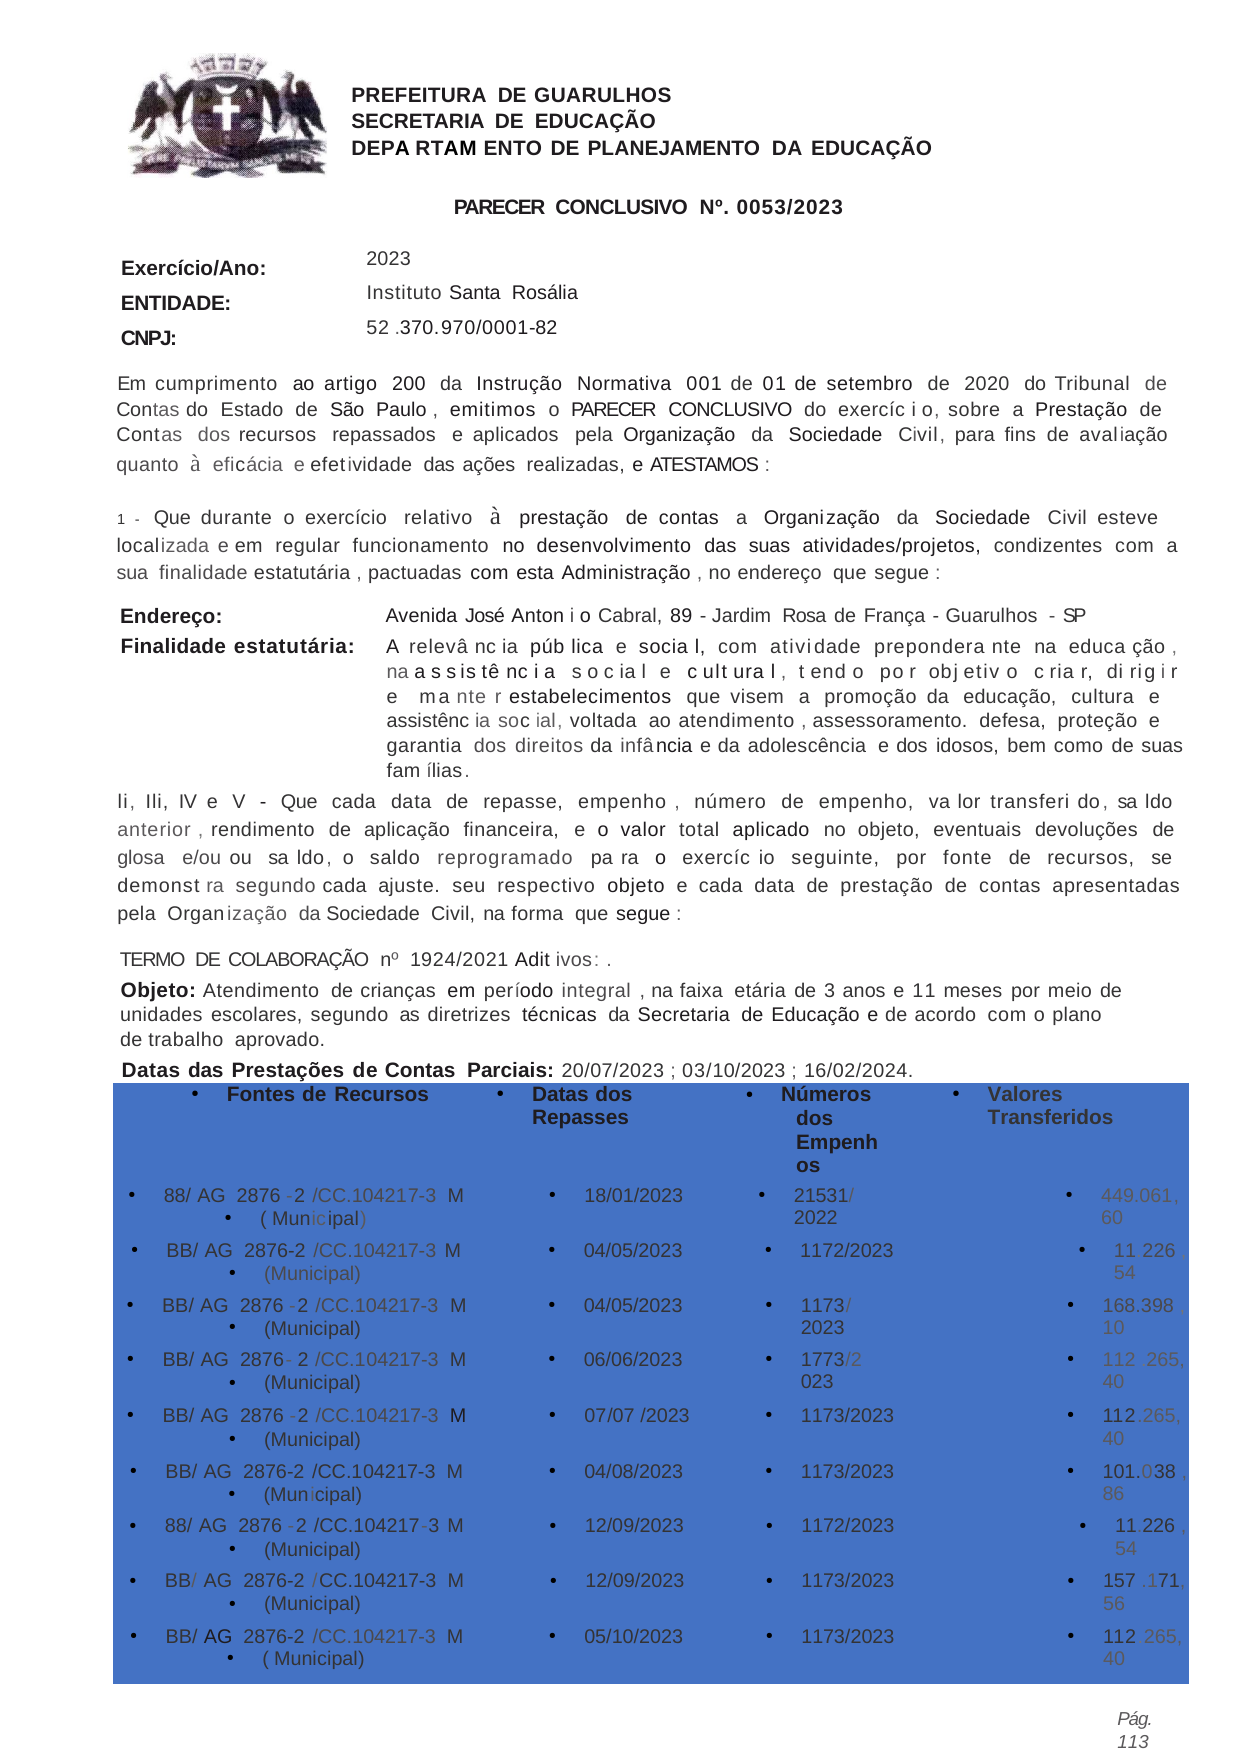

PREFEITURA DE GUARULHOS SECRETARIA DE EDUCAÇÃO
DEPA RTAM ENTO DE PLANEJAMENTO DA EDUCAÇÃO
PARECER CONCLUSIVO Nº. 0053/2023
Exercício/Ano: ENTIDADE: CNPJ:
2023
Instituto Santa Rosália 52 .370.970/0001-82
Em cumprimento ao artigo 200 da Instrução Normativa 001 de 01 de setembro de 2020 do Tribunal de Contas do Estado de São Paulo , emitimos o PARECER CONCLUSIVO do exercíc i o, sobre a Prestação de Contas dos recursos repassados e aplicados pela Organização da Sociedade Civil, para fins de avaliação quanto à eficácia e efetividade das ações realizadas, e ATESTAMOS :
1 - Que durante o exercício relativo à prestação de contas a Organização da Sociedade Civil esteve localizada e em regular funcionamento no desenvolvimento das suas atividades/projetos, condizentes com a sua finalidade estatutária , pactuadas com esta Administração , no endereço que segue :
Endereço:
Finalidade estatutária:
Avenida José Anton i o Cabral, 89 - Jardim Rosa de França - Guarulhos - SP
A relevâ nc ia púb lica e socia l, com atividade prepondera nte na educa ção , na a s s is tê nc i a s o c ia l e c ult ura l , t end o po r obj etiv o c ria r, di rig i r e ma nte r estabelecimentos que visem a promoção da educação, cultura e assistênc ia soc ial, voltada ao atendimento , assessoramento. defesa, proteção e garantia dos direitos da infância e da adolescência e dos idosos, bem como de suas fam ílias.
li, Ili, IV e V - Que cada data de repasse, empenho , número de empenho, va lor transferi do, sa ldo anterior , rendimento de aplicação financeira, e o valor total aplicado no objeto, eventuais devoluções de glosa e/ou ou sa ldo, o saldo reprogramado pa ra o exercíc io seguinte, por fonte de recursos, se demonst ra segundo cada ajuste. seu respectivo objeto e cada data de prestação de contas apresentadas pela Organização da Sociedade Civil, na forma que segue :
TERMO DE COLABORAÇÃO nº 1924/2021 Adit ivos: .
Objeto: Atendimento de crianças em período integral , na faixa etária de 3 anos e 11 meses por meio de unidades escolares, segundo as diretrizes técnicas da Secretaria de Educação e de acordo com o plano de trabalho aprovado.
Datas das Prestações de Contas Parciais: 20/07/2023 ; 03/10/2023 ; 16/02/2024.
| Fontes de Recursos | Datas dos Repasses | Números dos Empenhos | Valores Transferidos |
| --- | --- | --- | --- |
| 88/ AG 2876 -2 /CC.104217-3 M ( Municipal) | 18/01/2023 | 21531/ 2022 | 449.061,60 |
| BB/ AG 2876-2 /CC.104217-3 M (Municipal) | 04/05/2023 | 1172/2023 | 11.226 ,54 |
| BB/ AG 2876 -2 /CC.104217-3 M (Municipal) | 04/05/2023 | 1173/ 2023 | 168.398 ,10 |
| BB/ AG 2876- 2 /CC.104217-3 M (Municipal) | 06/06/2023 | 1773/2 023 | 112 .265,40 |
| BB/ AG 2876 -2 /CC.104217-3 M (Municipal) | 07/07 /2023 | 1173/2023 | 112.265,40 |
| BB/ AG 2876-2 /CC.104217-3 M (Municipal) | 04/08/2023 | 1173/2023 | 101.038 ,86 |
| 88/ AG 2876 -2 /CC.104217-3 M (Municipal) | 12/09/2023 | 1172/2023 | 11.226 ,54 |
| BB/ AG 2876-2 /CC.104217-3 M (Municipal) | 12/09/2023 | 1173/2023 | 157 .171,56 |
| BB/ AG 2876-2 /CC.104217-3 M ( Municipal) | 05/10/2023 | 1173/2023 | 112.265,40 |
Pág. 113